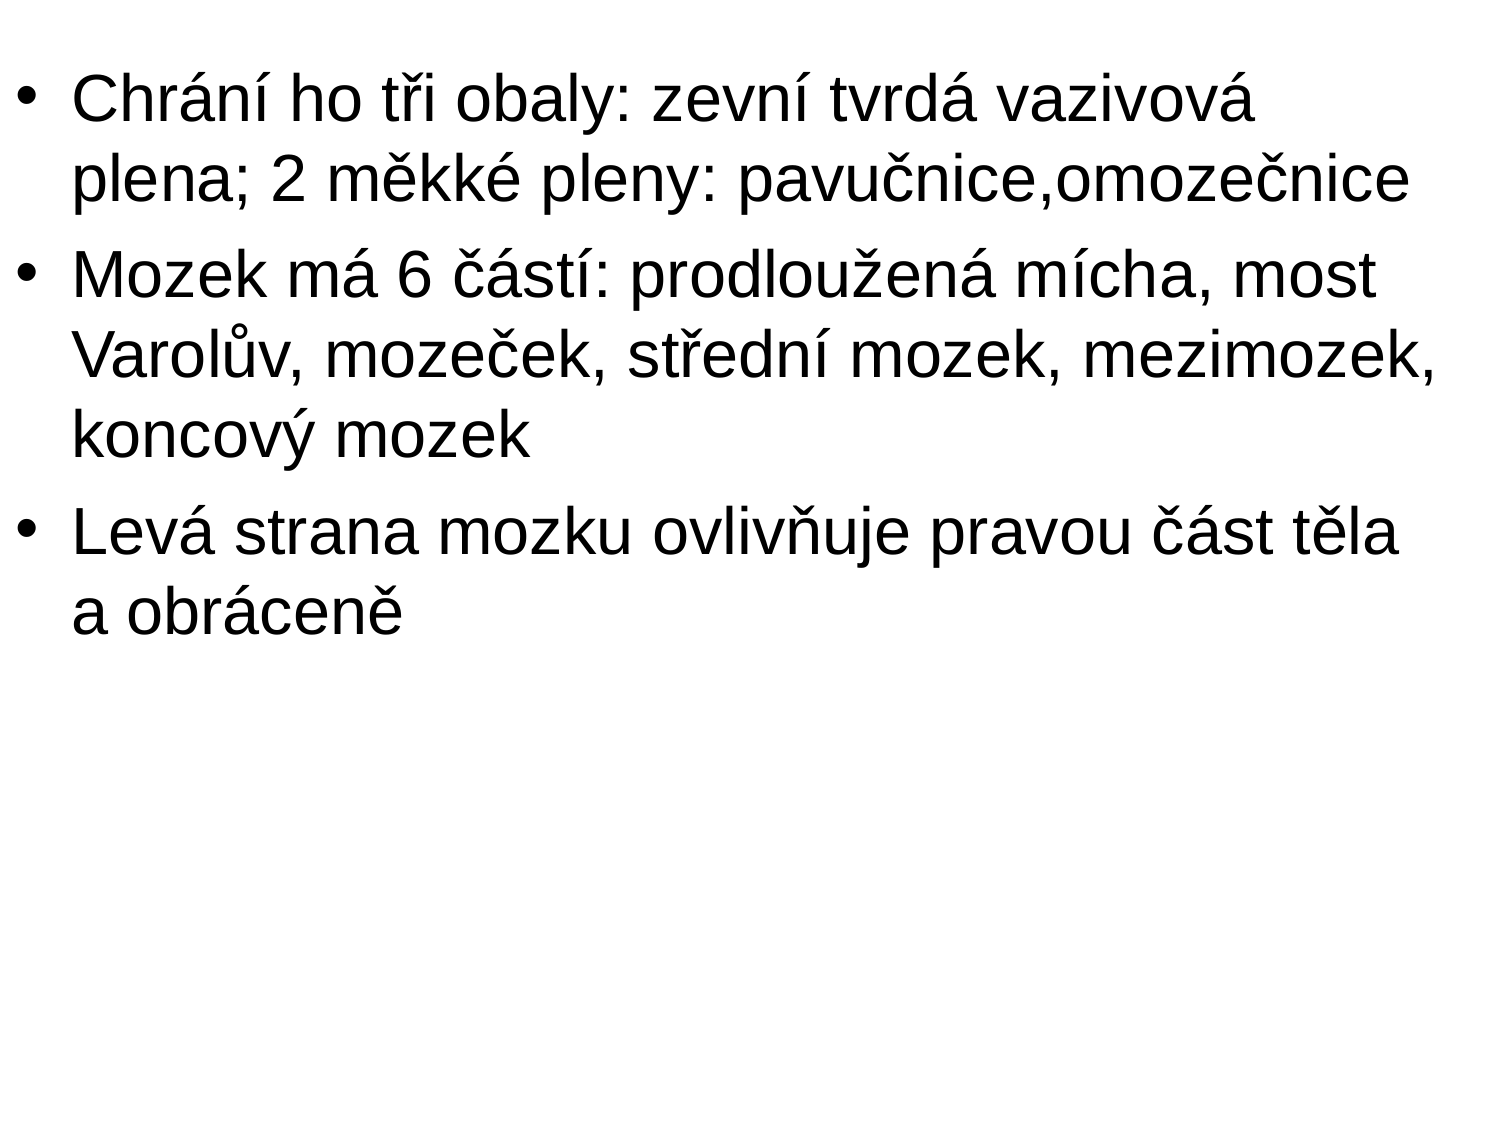

# Chrání ho tři obaly: zevní tvrdá vazivová plena; 2 měkké pleny: pavučnice,omozečnice
Mozek má 6 částí: prodloužená mícha, most Varolův, mozeček, střední mozek, mezimozek, koncový mozek
Levá strana mozku ovlivňuje pravou část těla a obráceně